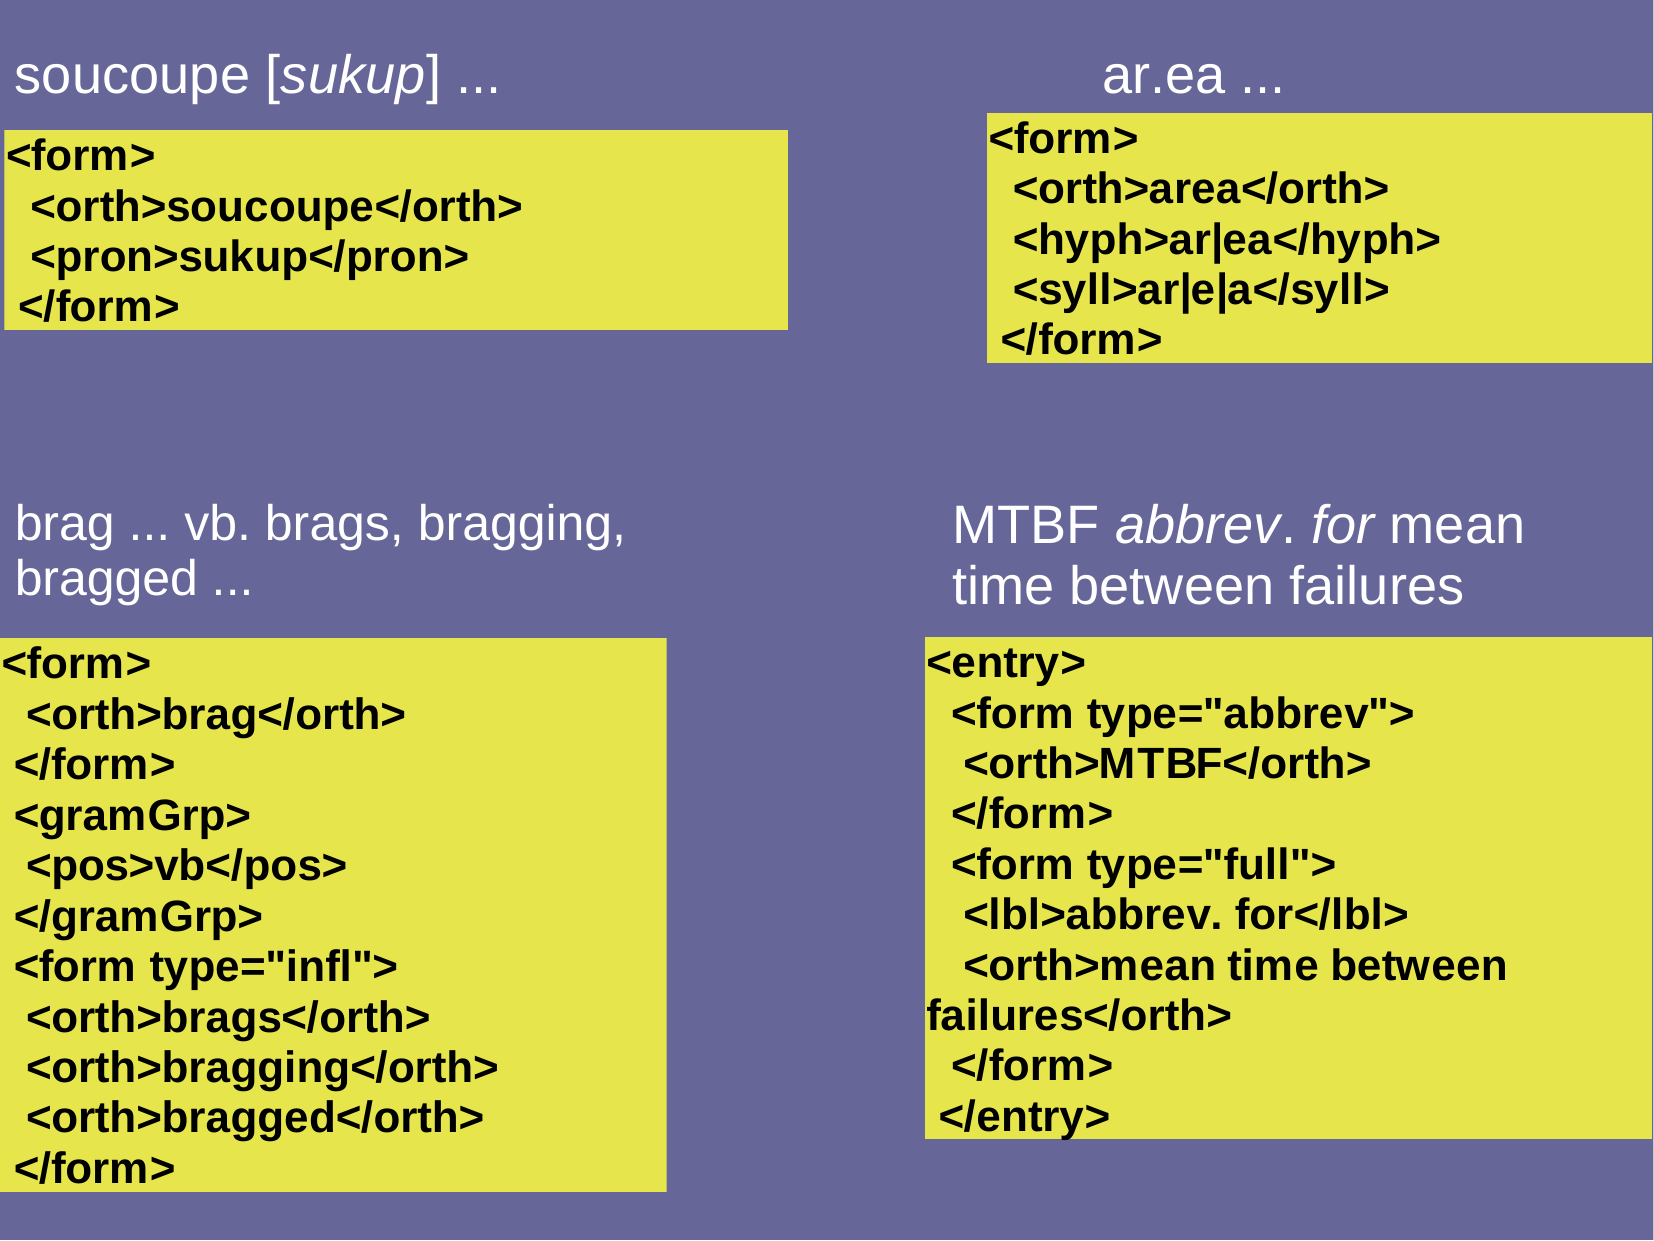

ar.ea ...
soucoupe [sukup] ...
brag ... vb. brags, bragging, bragged ...
MTBF abbrev. for mean time between failures